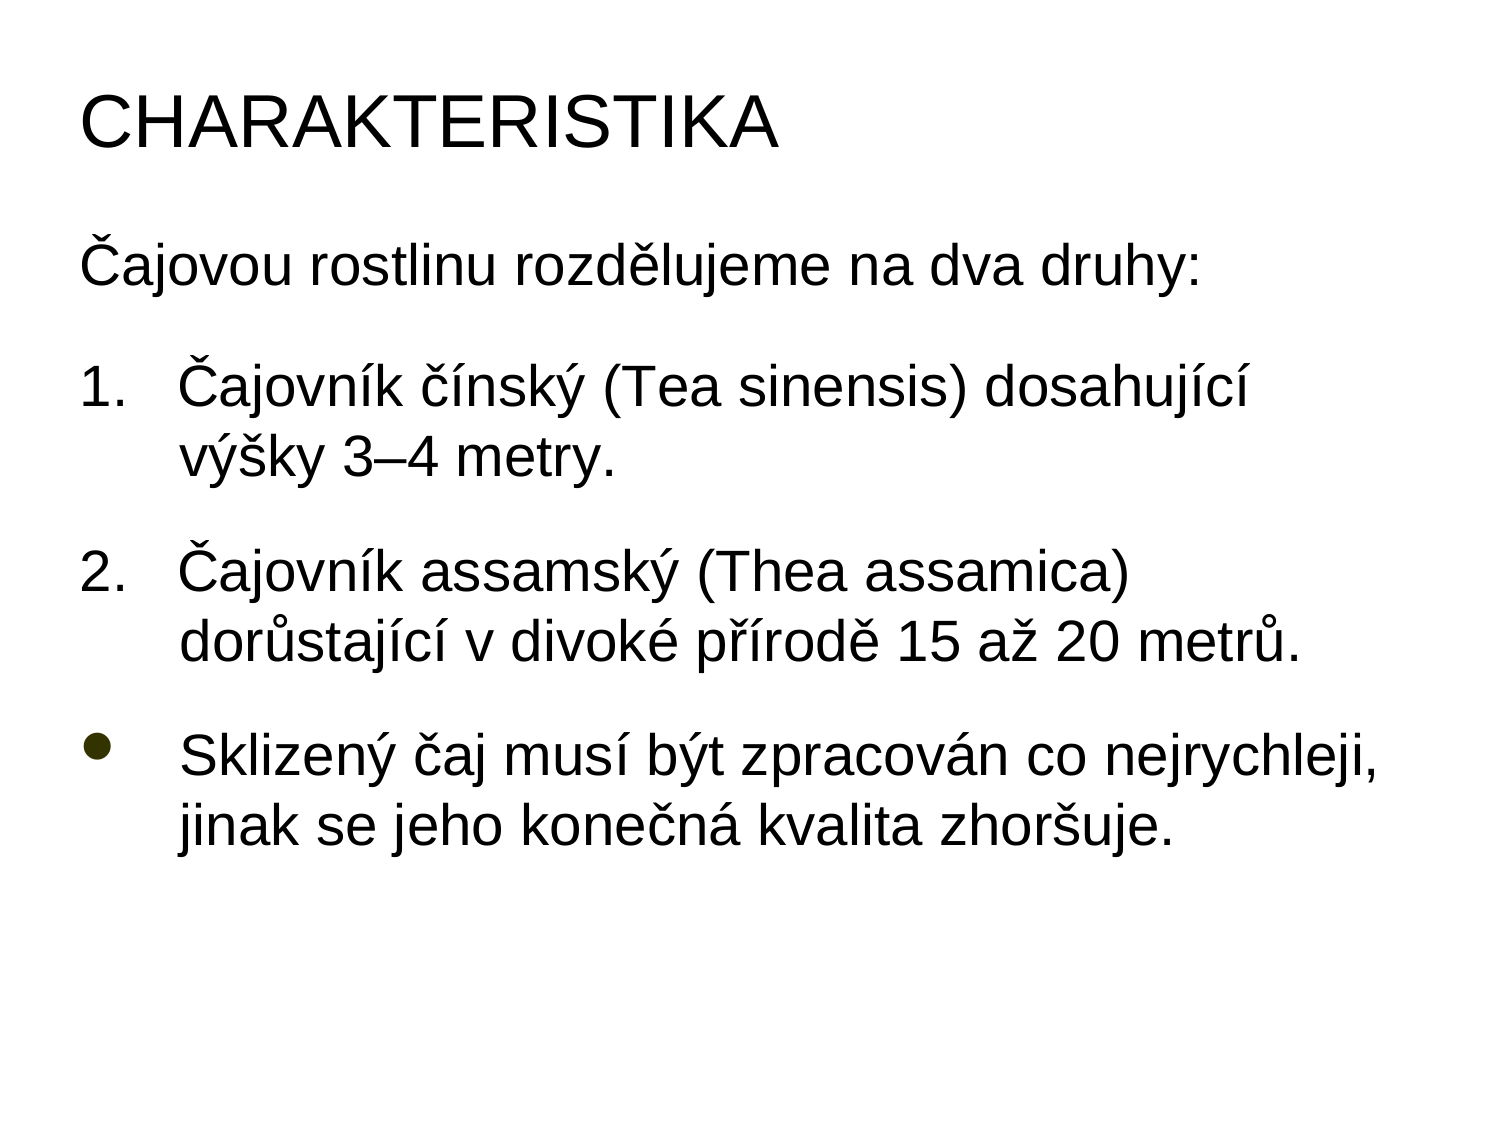

# CHARAKTERISTIKA
Čajovou rostlinu rozdělujeme na dva druhy:
1. Čajovník čínský (Tea sinensis) dosahující výšky 3–4 metry.
2. Čajovník assamský (Thea assamica) dorůstající v divoké přírodě 15 až 20 metrů.
Sklizený čaj musí být zpracován co nejrychleji, jinak se jeho konečná kvalita zhoršuje.